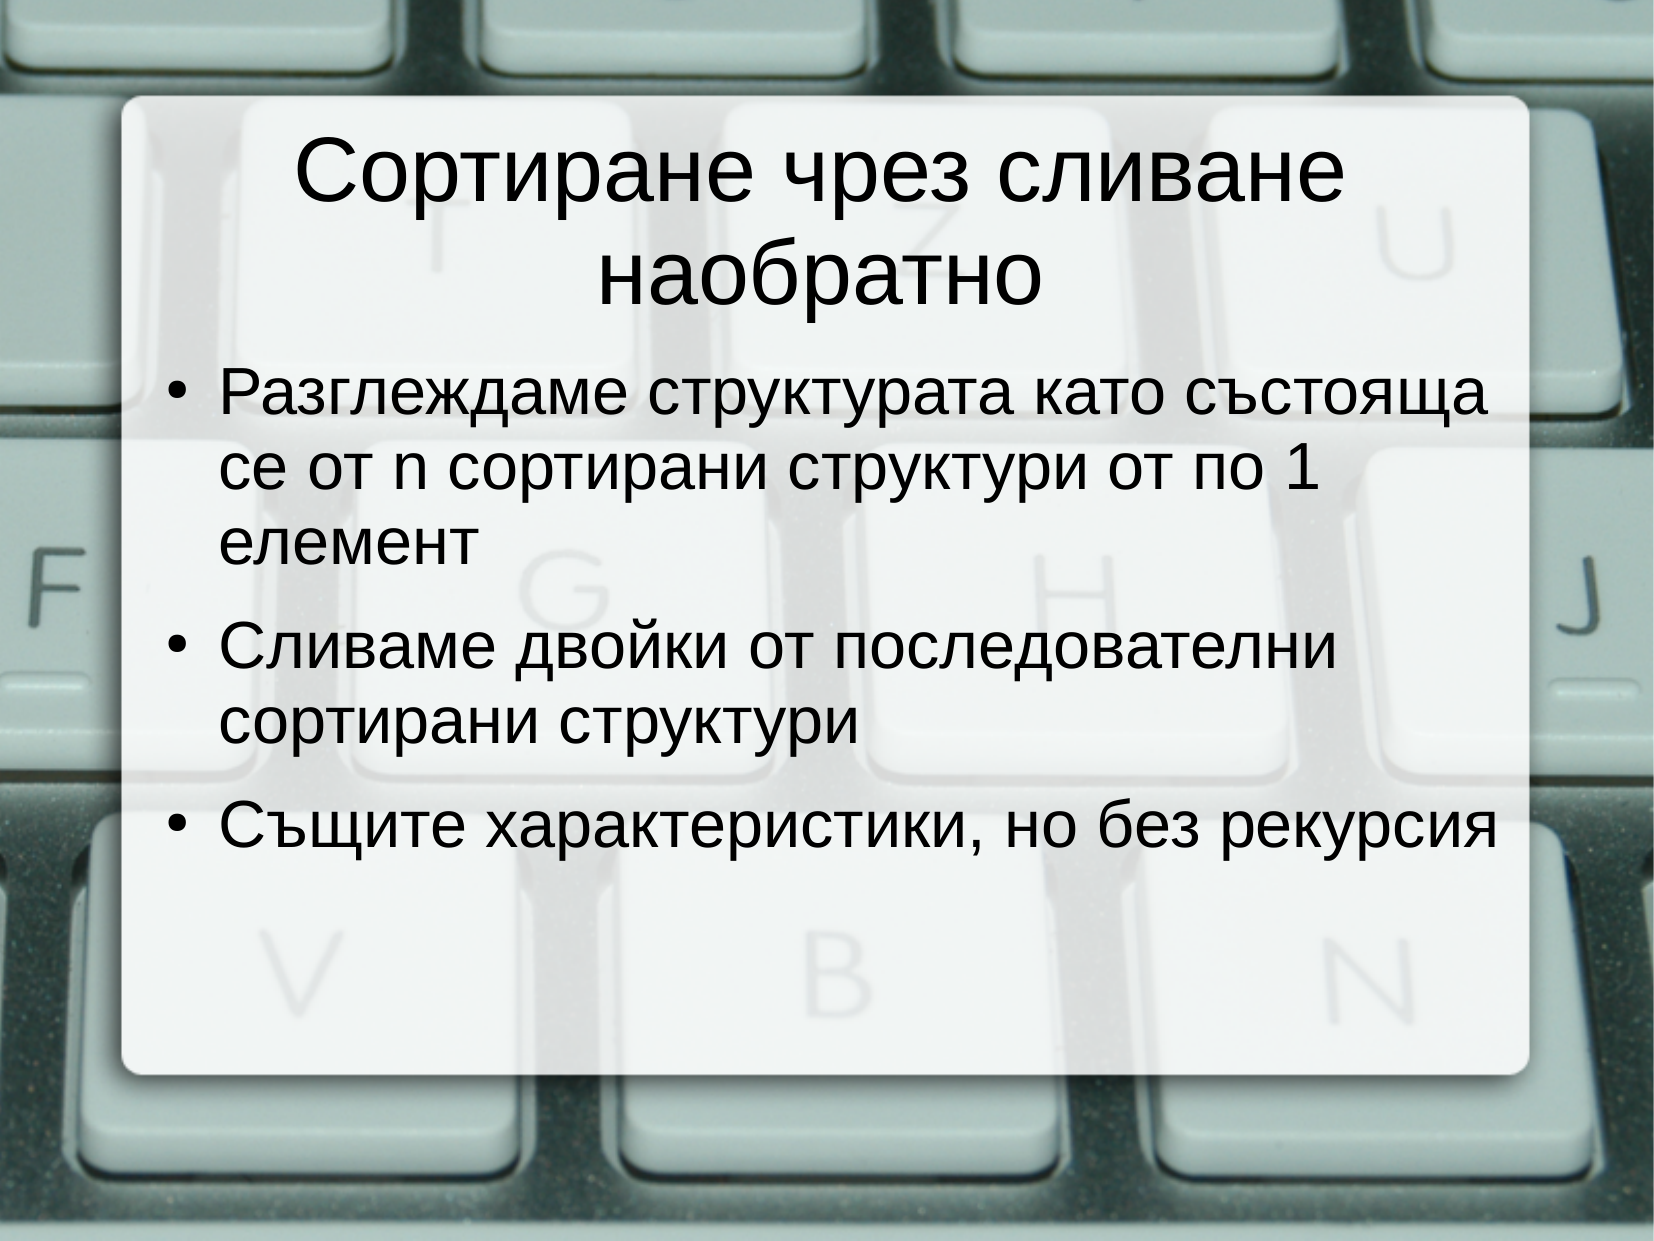

# Сортиране чрез сливане наобратно
Разглеждаме структурата като състояща се от n сортирани структури от по 1 елемент
Сливаме двойки от последователни сортирани структури
Същите характеристики, но без рекурсия